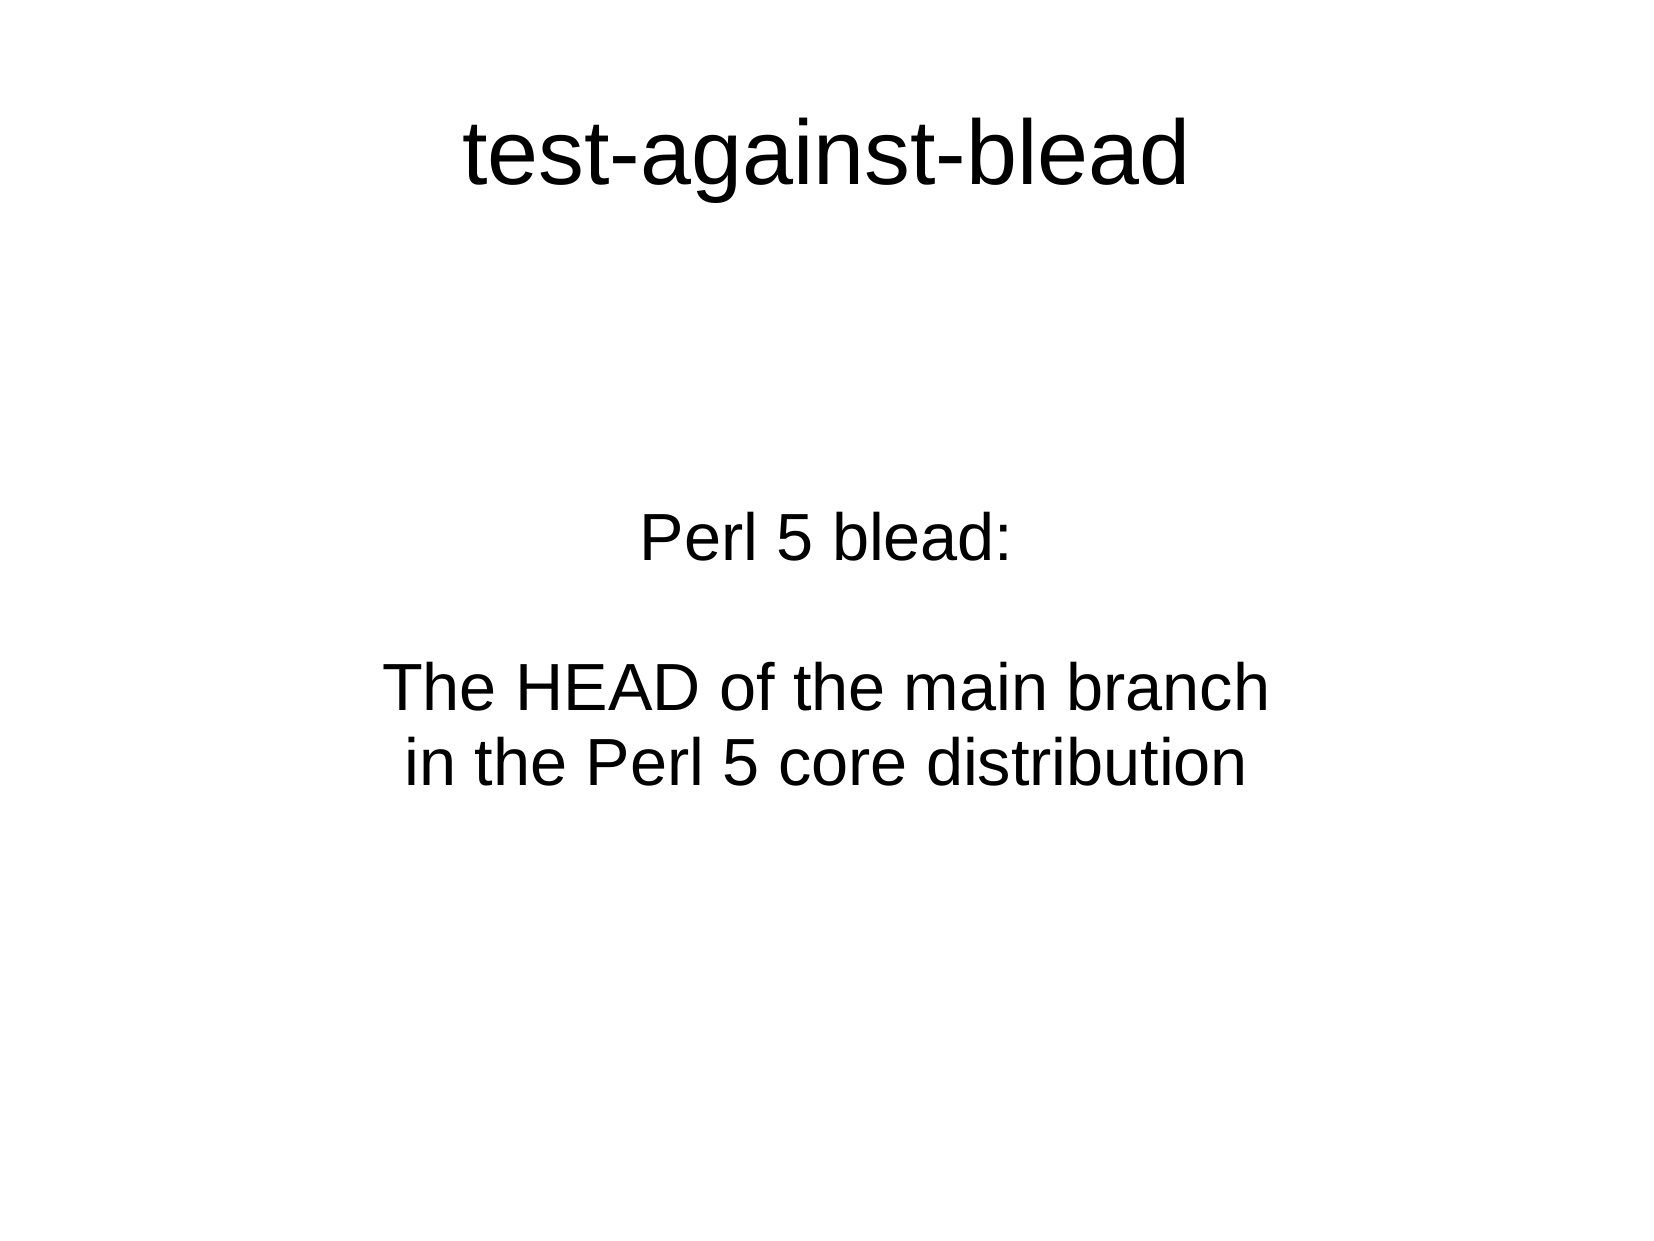

# test-against-blead
Perl 5 blead:
The HEAD of the main branch
in the Perl 5 core distribution